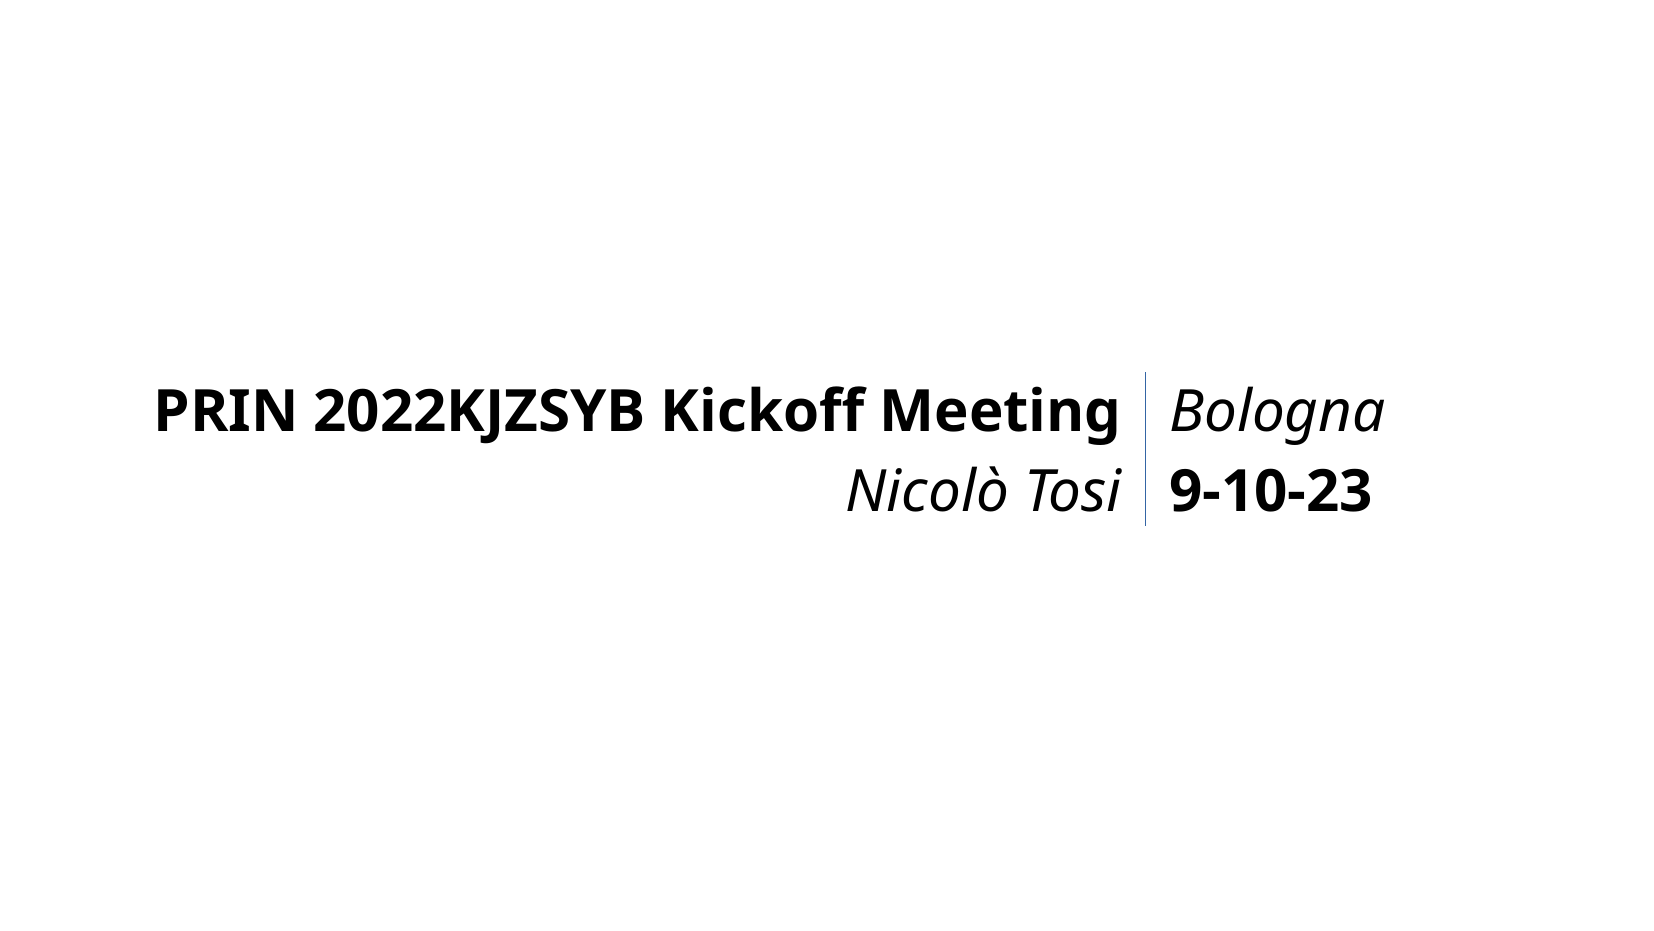

# PRIN 2022KJZSYB Kickoff Meeting
Nicolò Tosi
Bologna
9-10-23